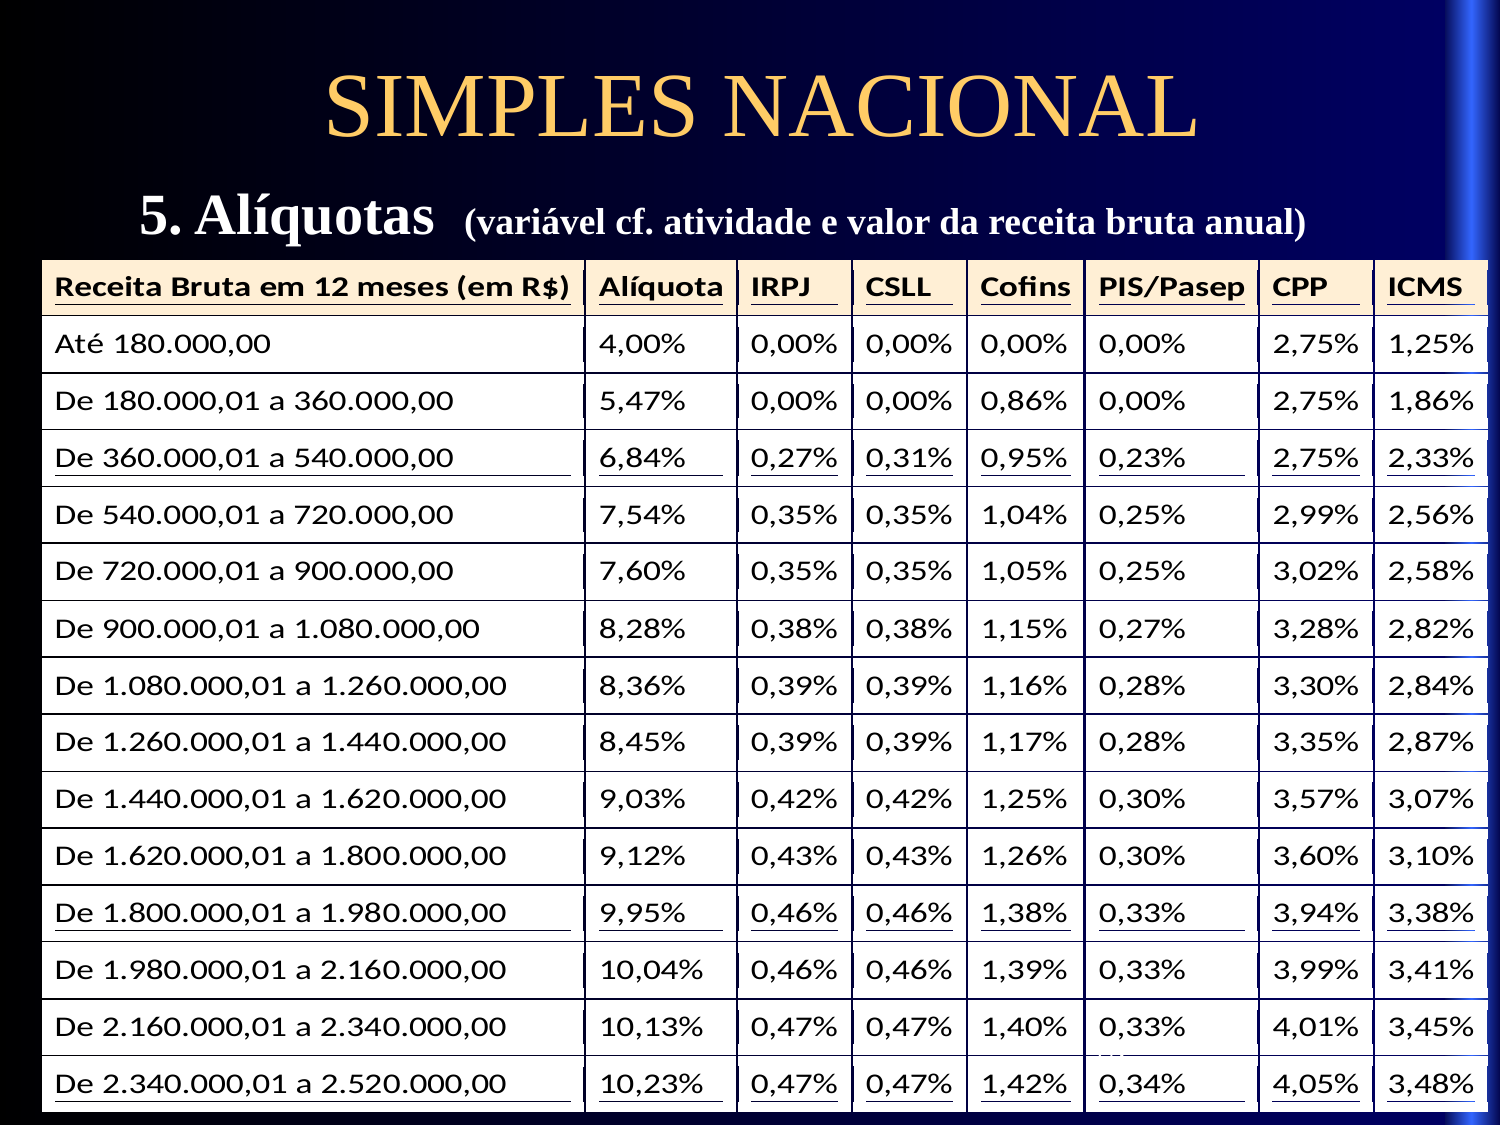

# SIMPLES NACIONAL
5. Alíquotas (variável cf. atividade e valor da receita bruta anual)